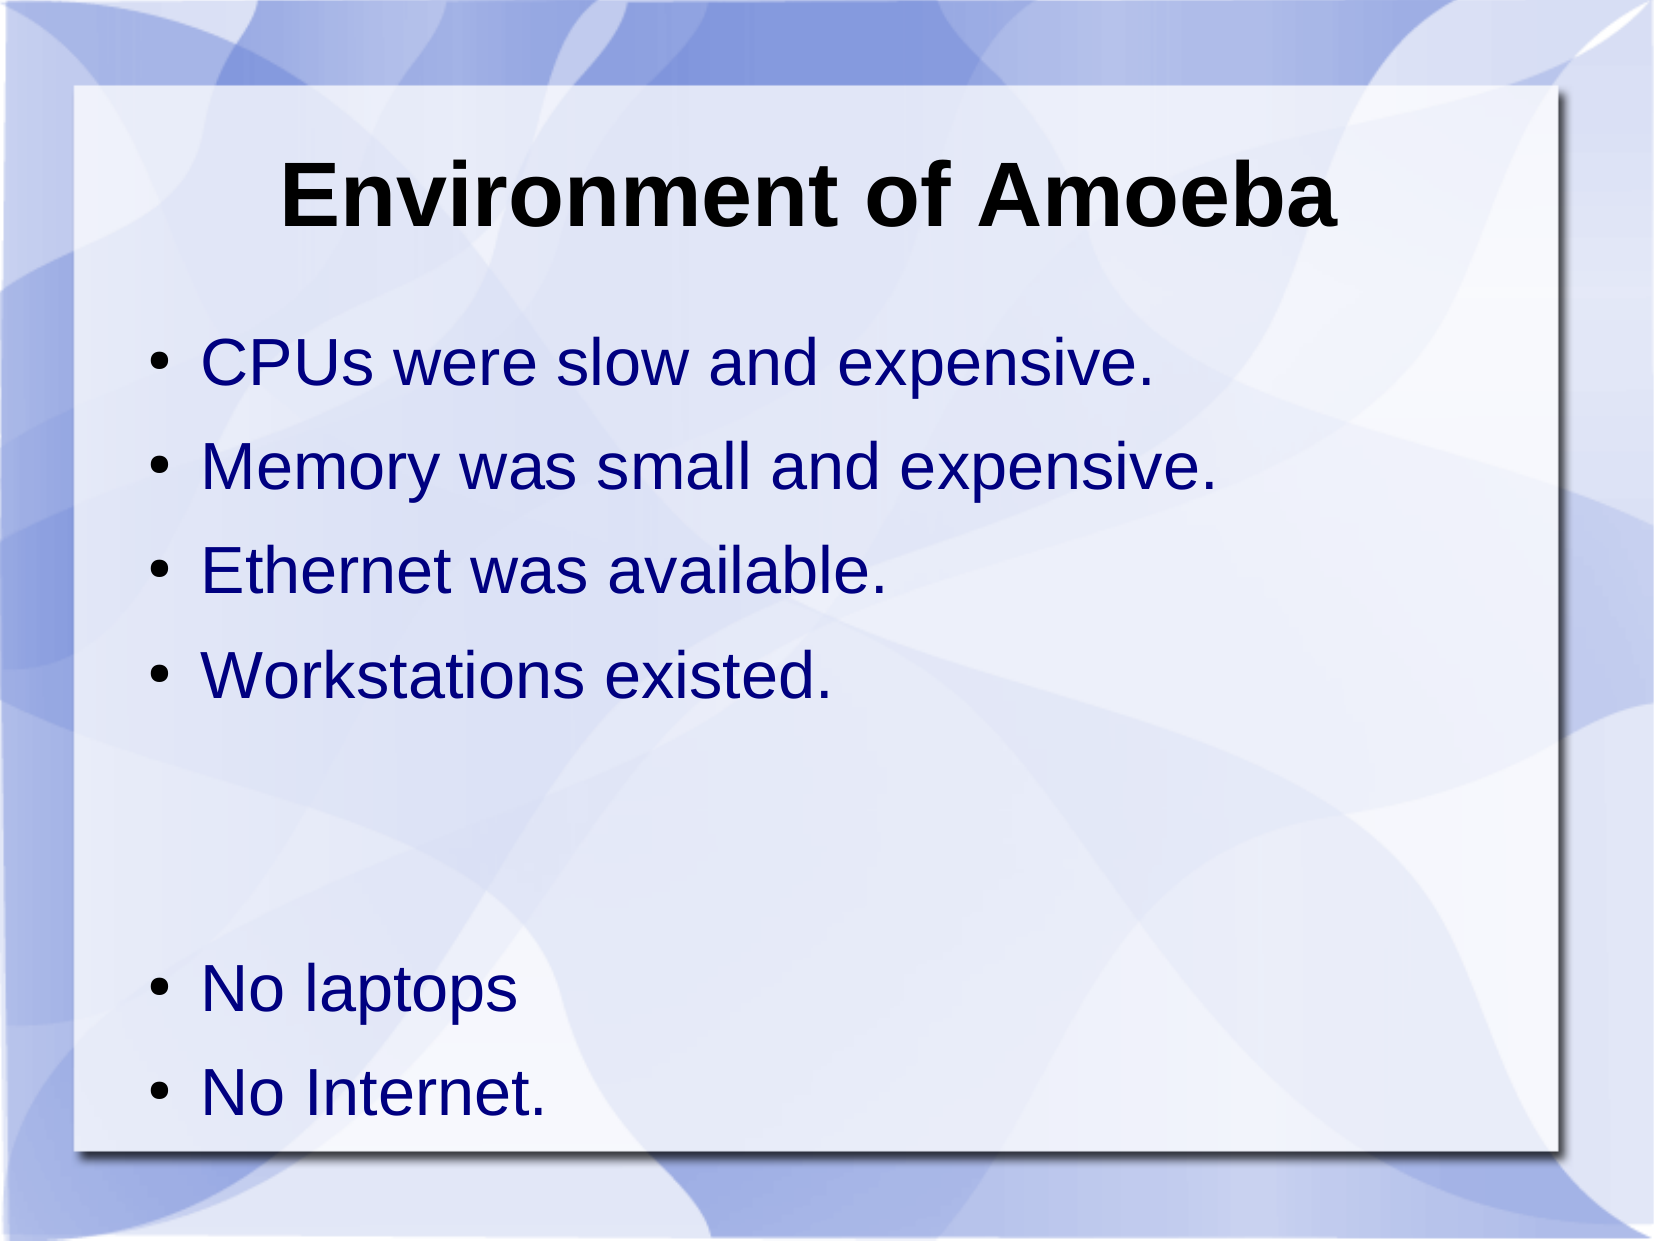

# Environment of Amoeba
CPUs were slow and expensive.
Memory was small and expensive.
Ethernet was available.
Workstations existed.
No laptops
No Internet.